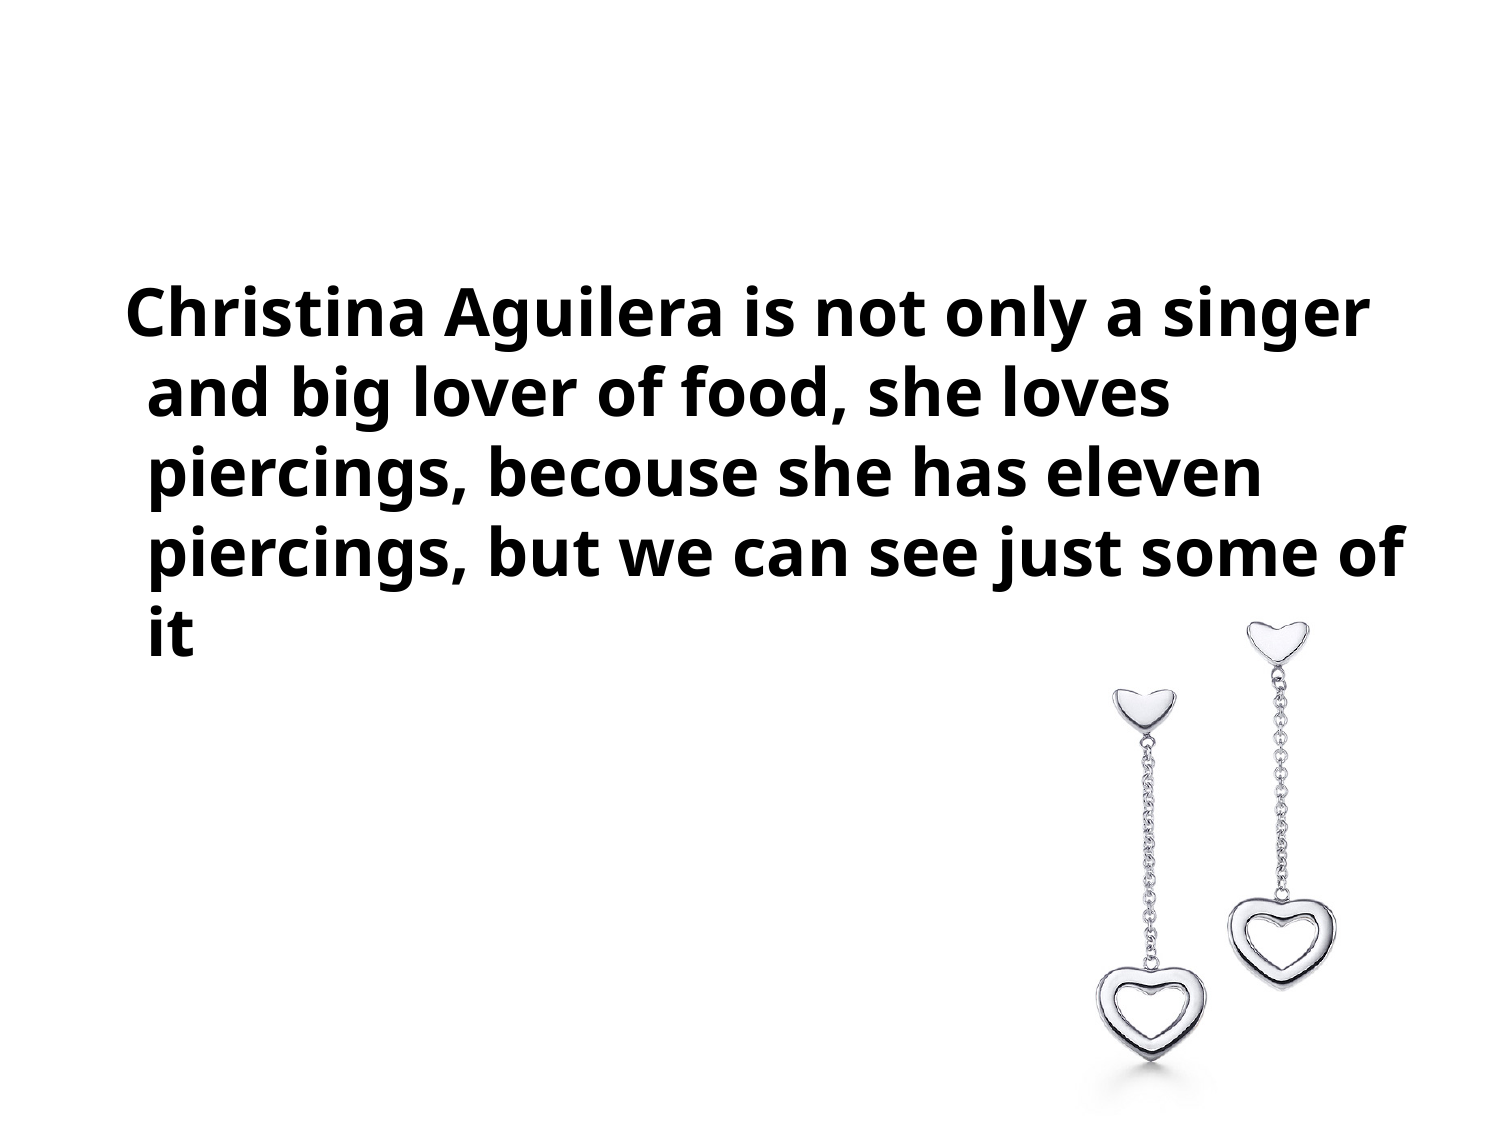

#
 Christina Aguilera is not only a singer and big lover of food, she loves piercings, becouse she has eleven piercings, but we can see just some of it